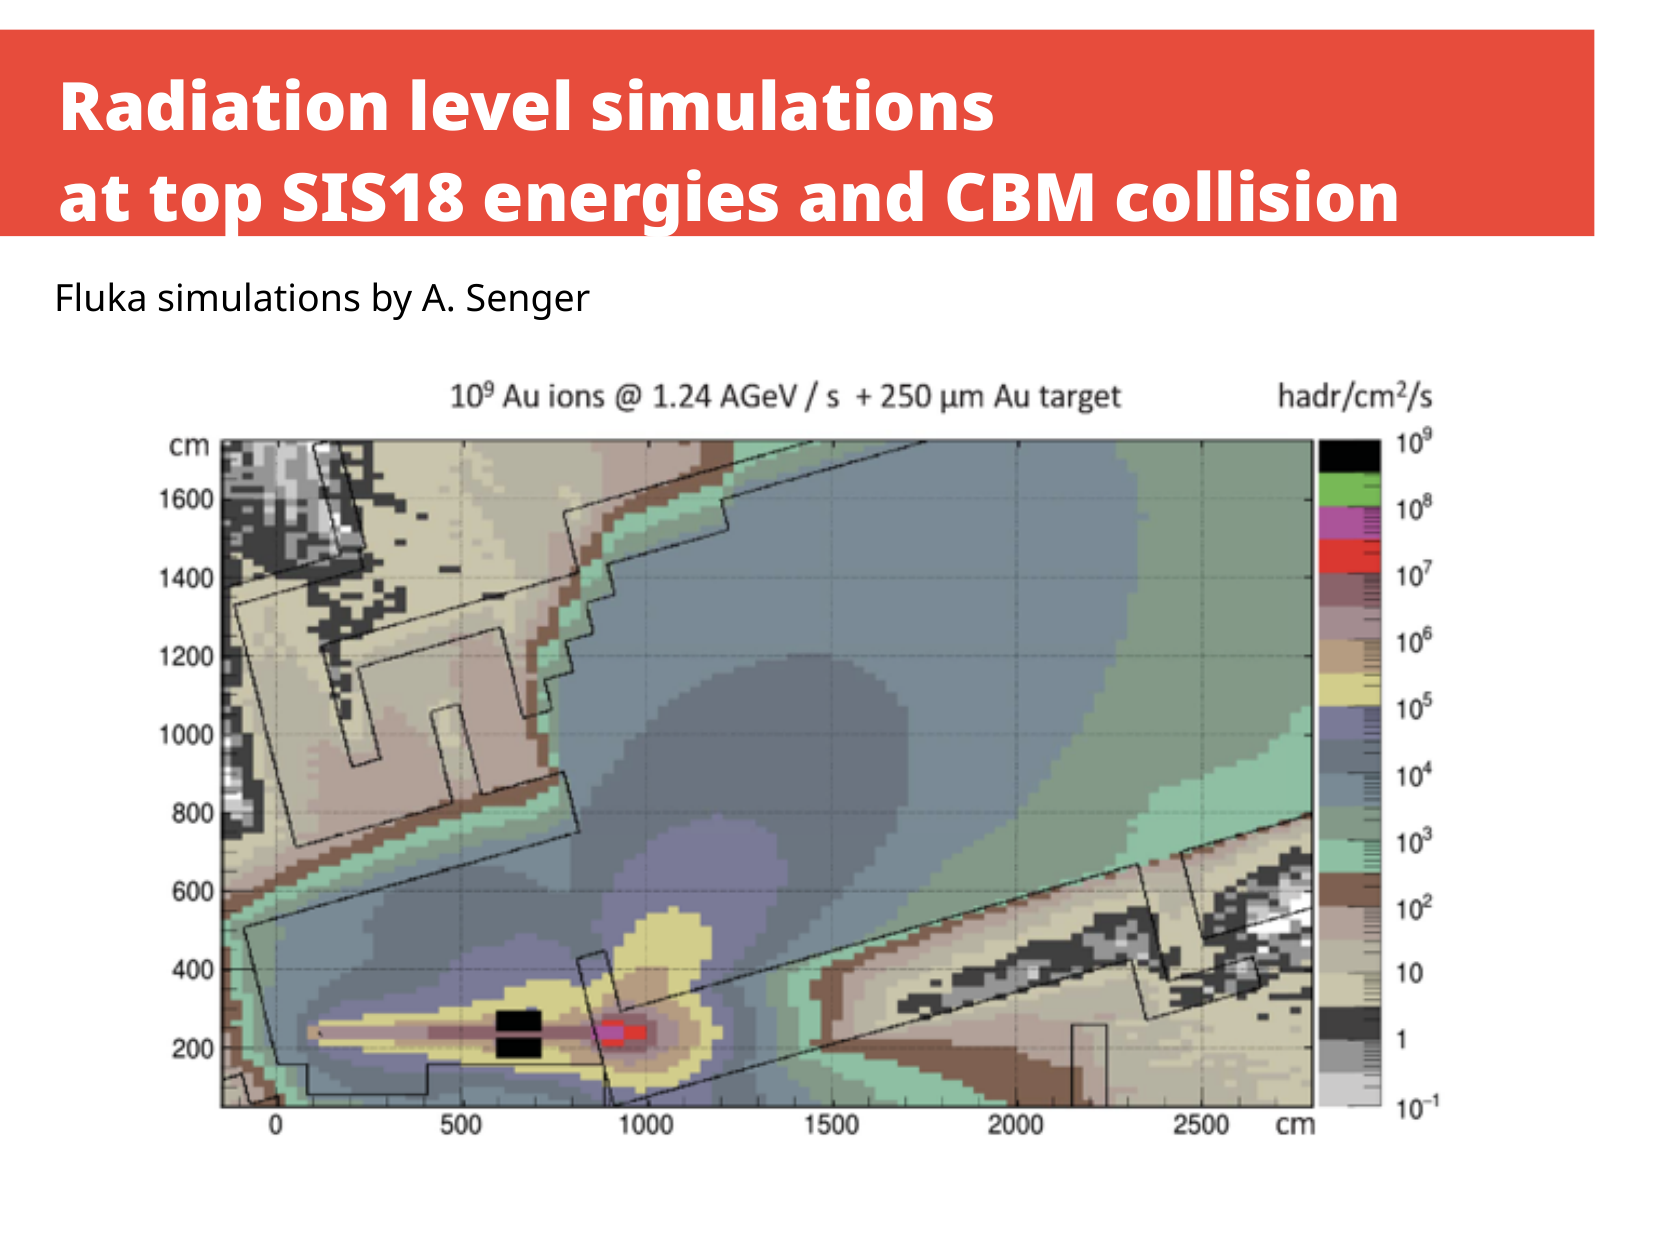

# Radiation level simulations at top SIS18 energies and CBM collision rates
Fluka simulations by A. Senger